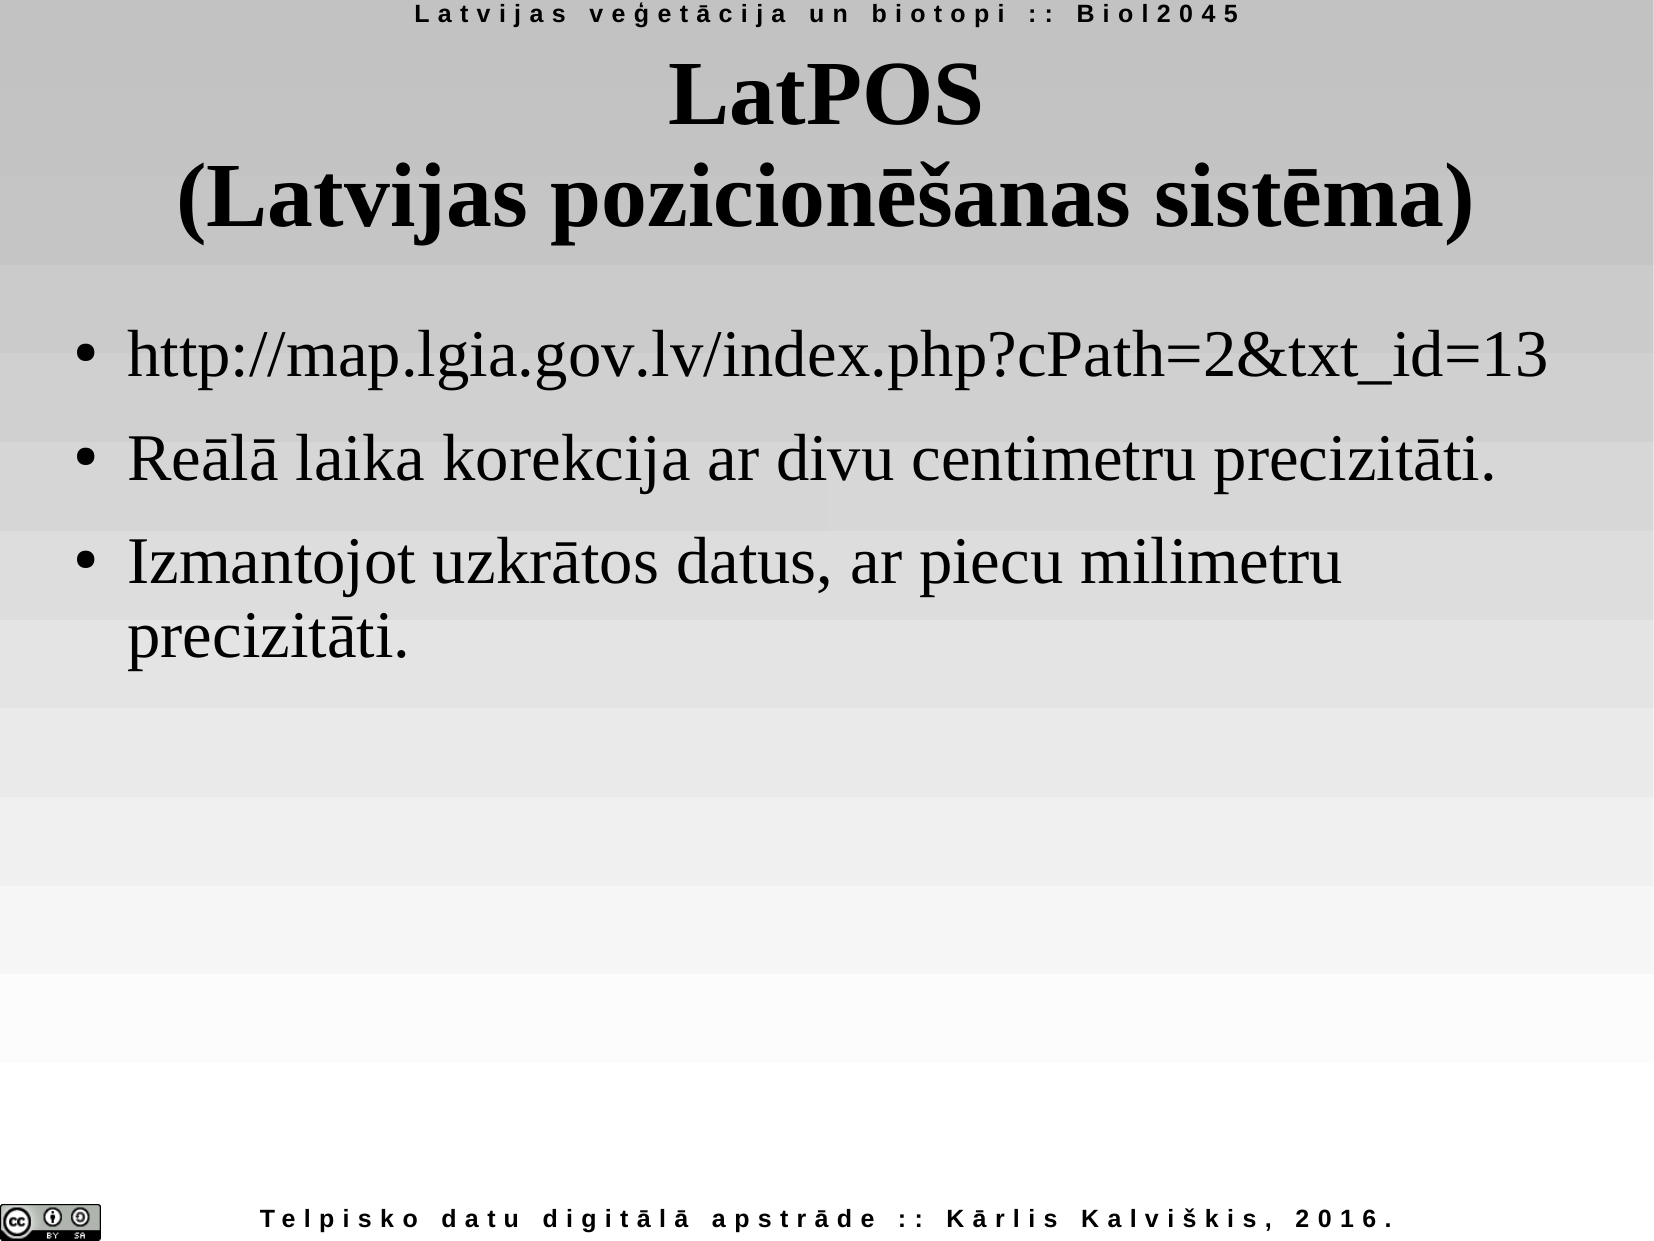

# LatPOS (Latvijas pozicionēšanas sistēma)
http://map.lgia.gov.lv/index.php?cPath=2&txt_id=13
Reālā laika korekcija ar divu centimetru precizitāti.
Izmantojot uzkrātos datus, ar piecu milimetru precizitāti.